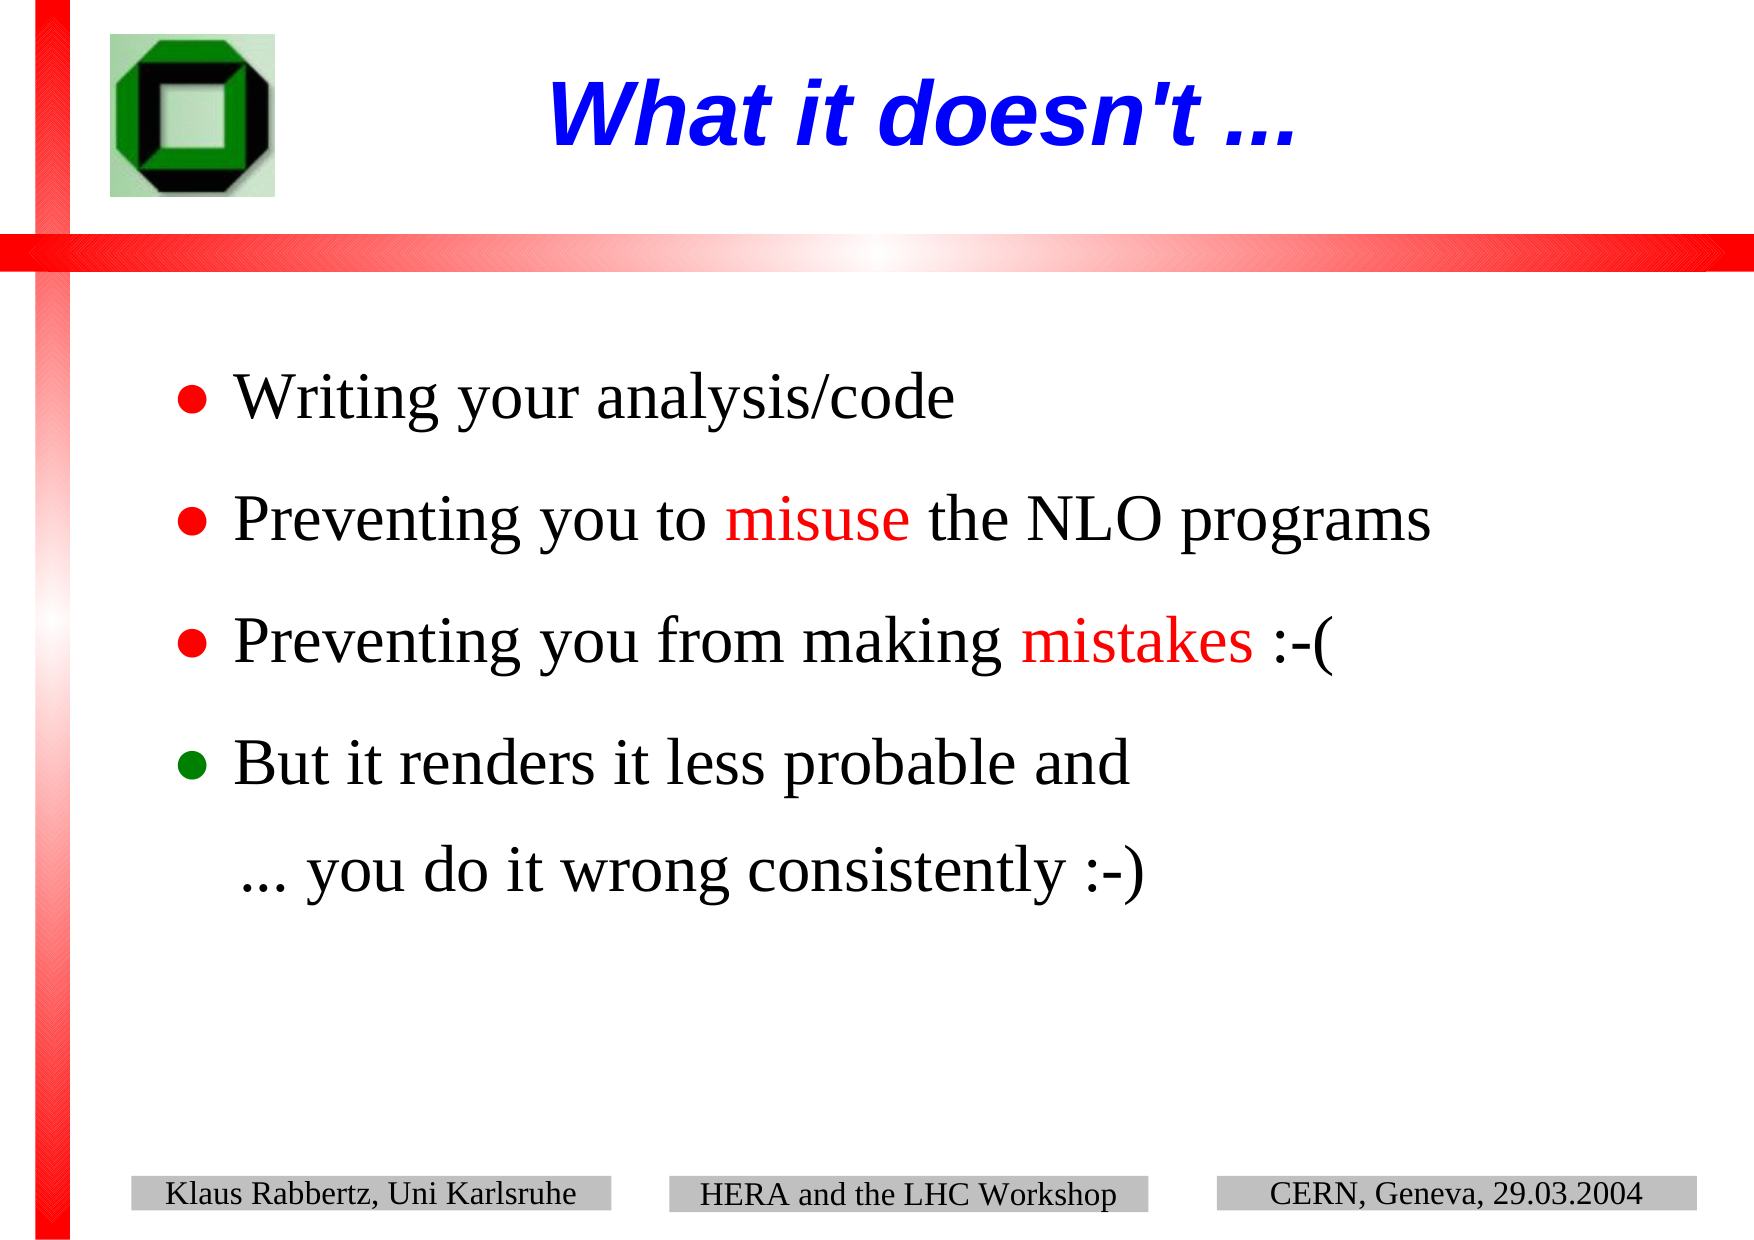

# What it doesn't ...
● Writing your analysis/code
● Preventing you to misuse the NLO programs
● Preventing you from making mistakes :-(
● But it renders it less probable and
 ... you do it wrong consistently :-)